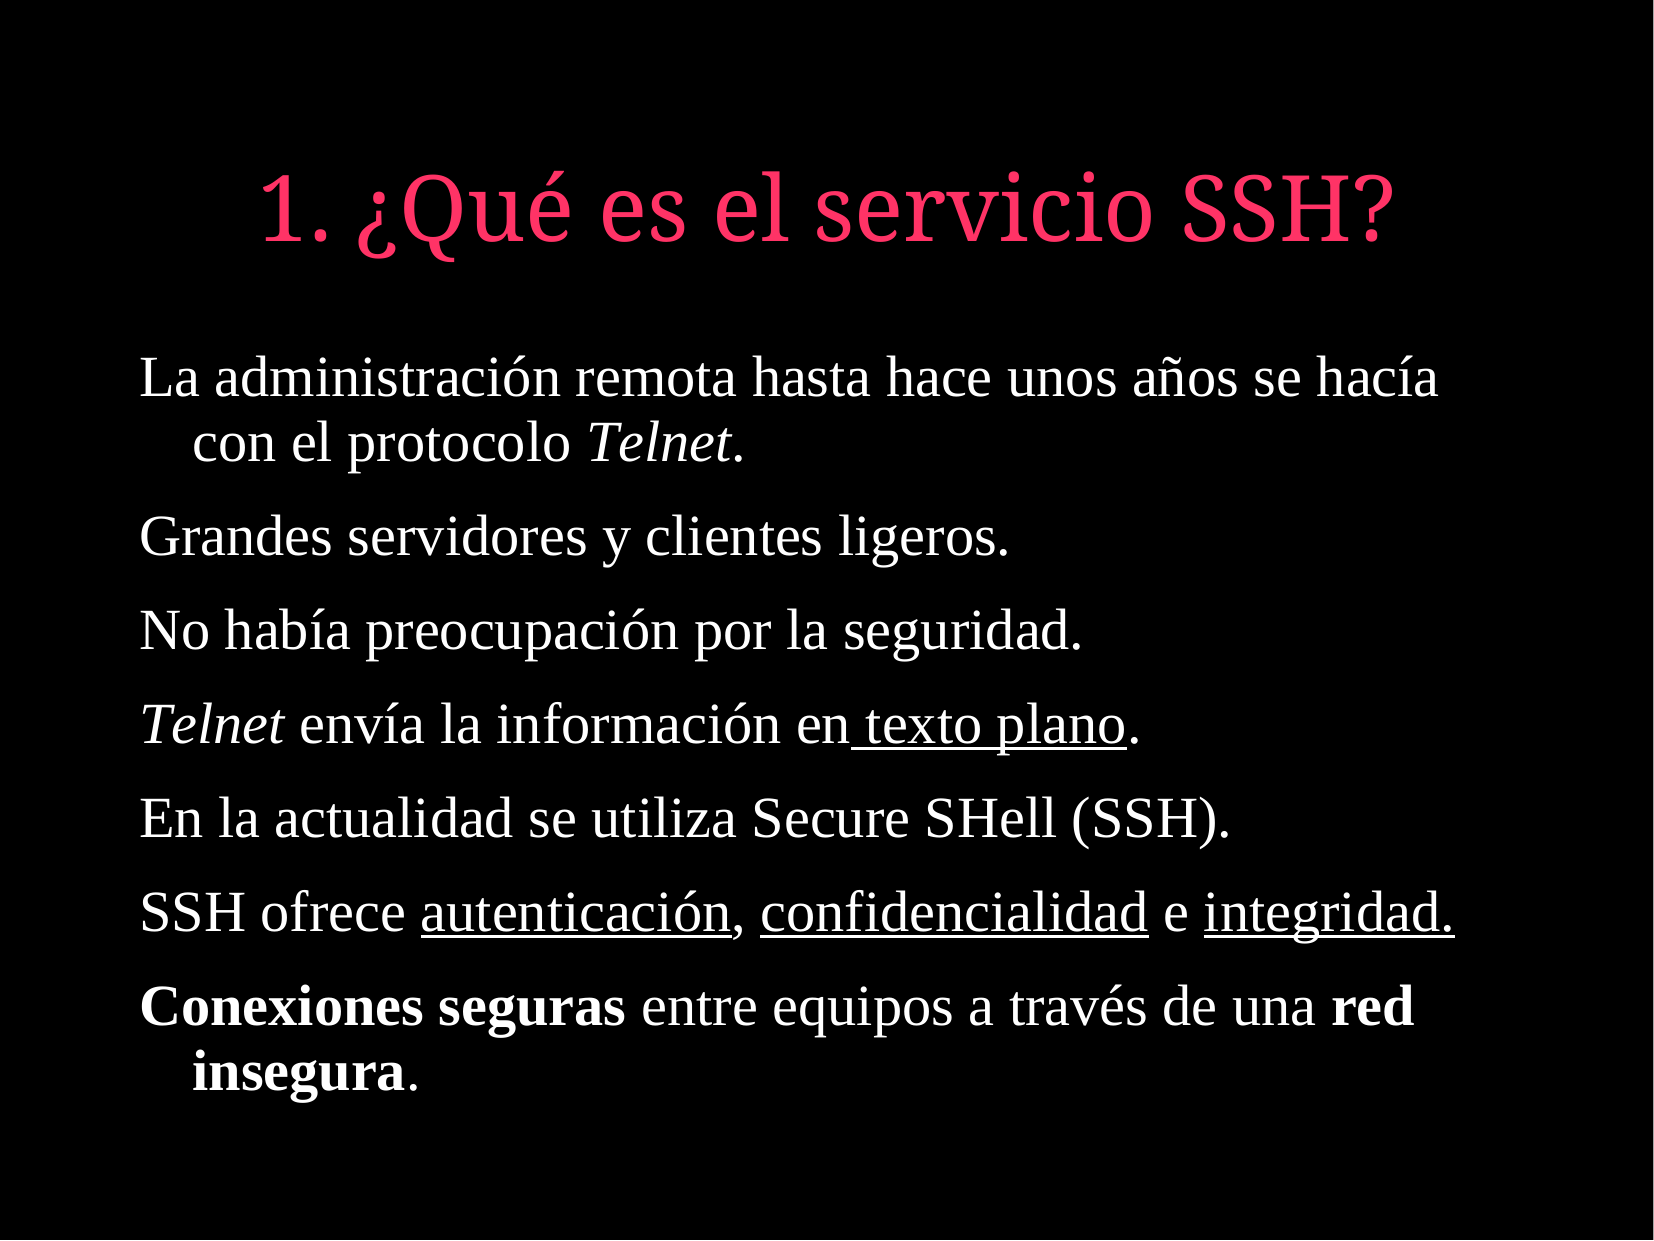

# 1. ¿Qué es el servicio SSH?
La administración remota hasta hace unos años se hacía con el protocolo Telnet.
Grandes servidores y clientes ligeros.
No había preocupación por la seguridad.
Telnet envía la información en texto plano.
En la actualidad se utiliza Secure SHell (SSH).
SSH ofrece autenticación, confidencialidad e integridad.
Conexiones seguras entre equipos a través de una red insegura.